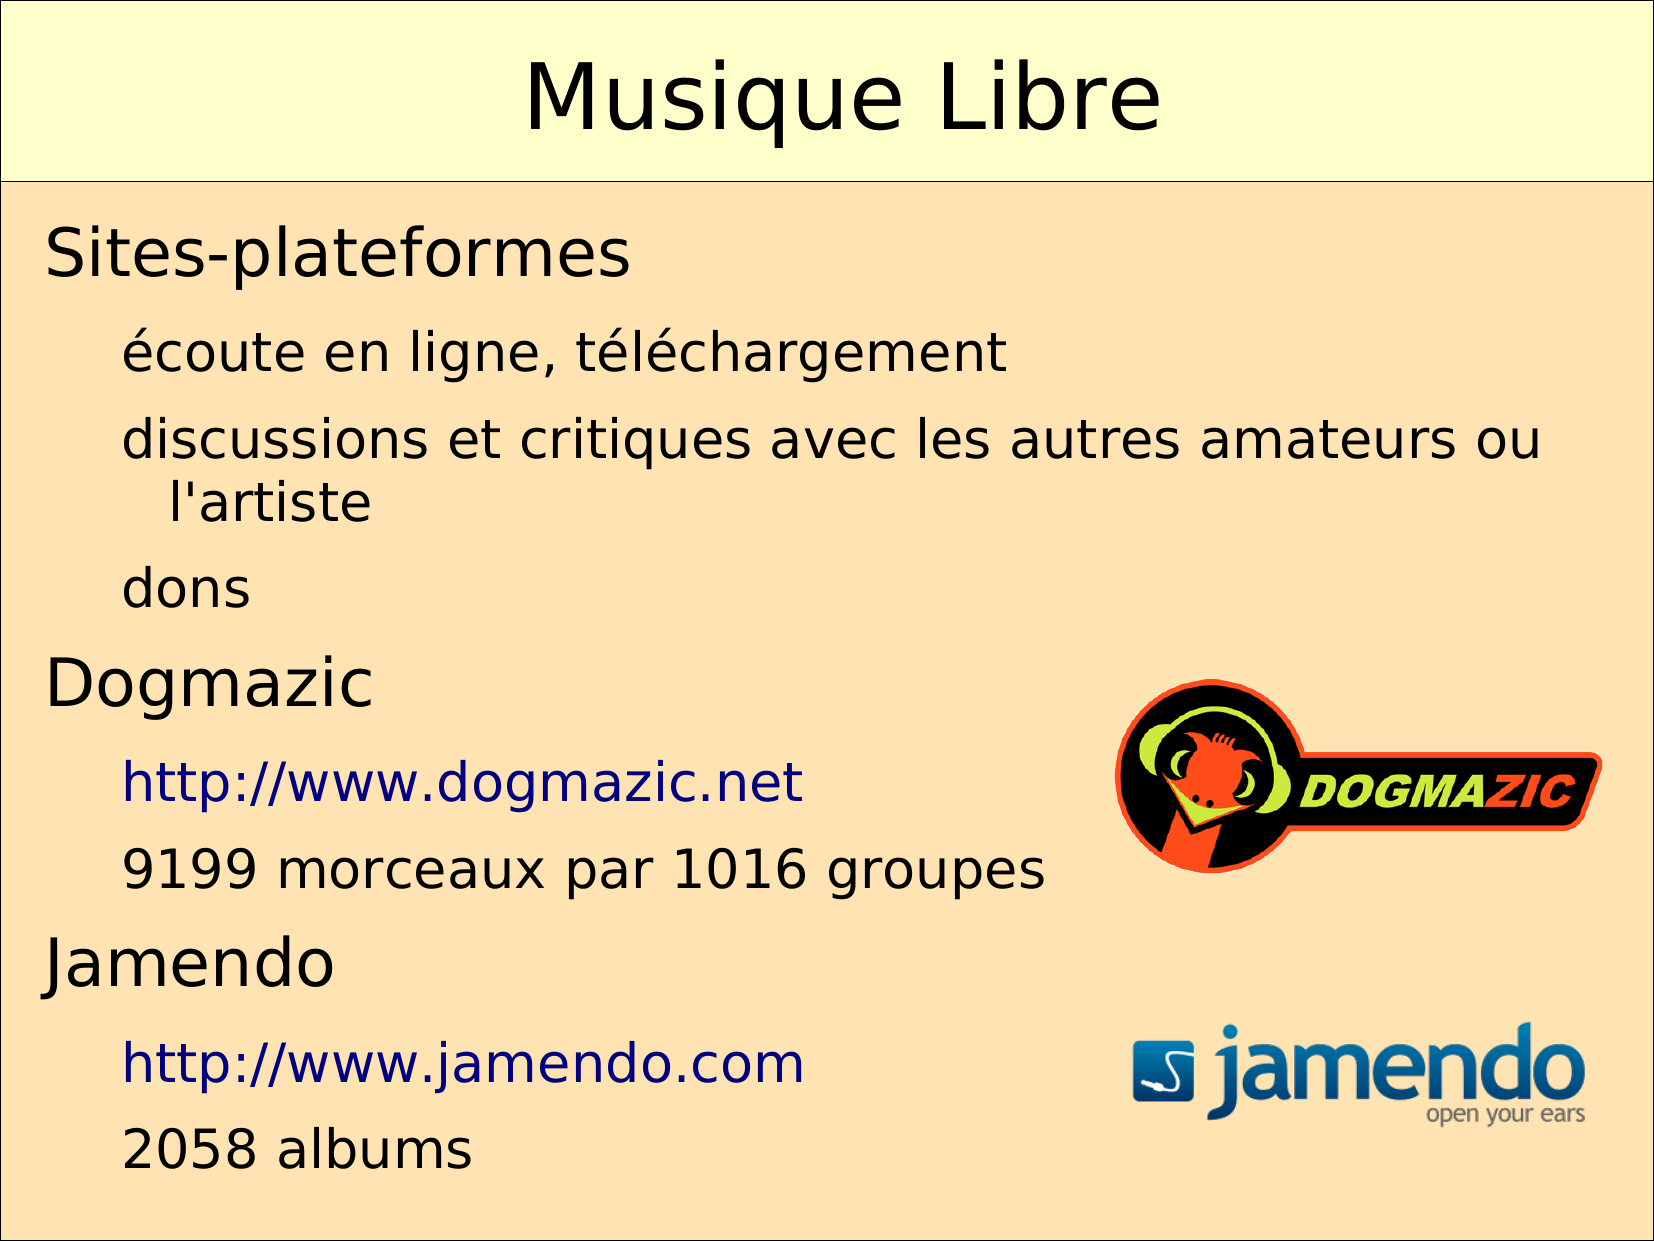

# Musique Libre
Sites-plateformes
écoute en ligne, téléchargement
discussions et critiques avec les autres amateurs ou l'artiste
dons
Dogmazic
http://www.dogmazic.net
9199 morceaux par 1016 groupes
Jamendo
http://www.jamendo.com
2058 albums